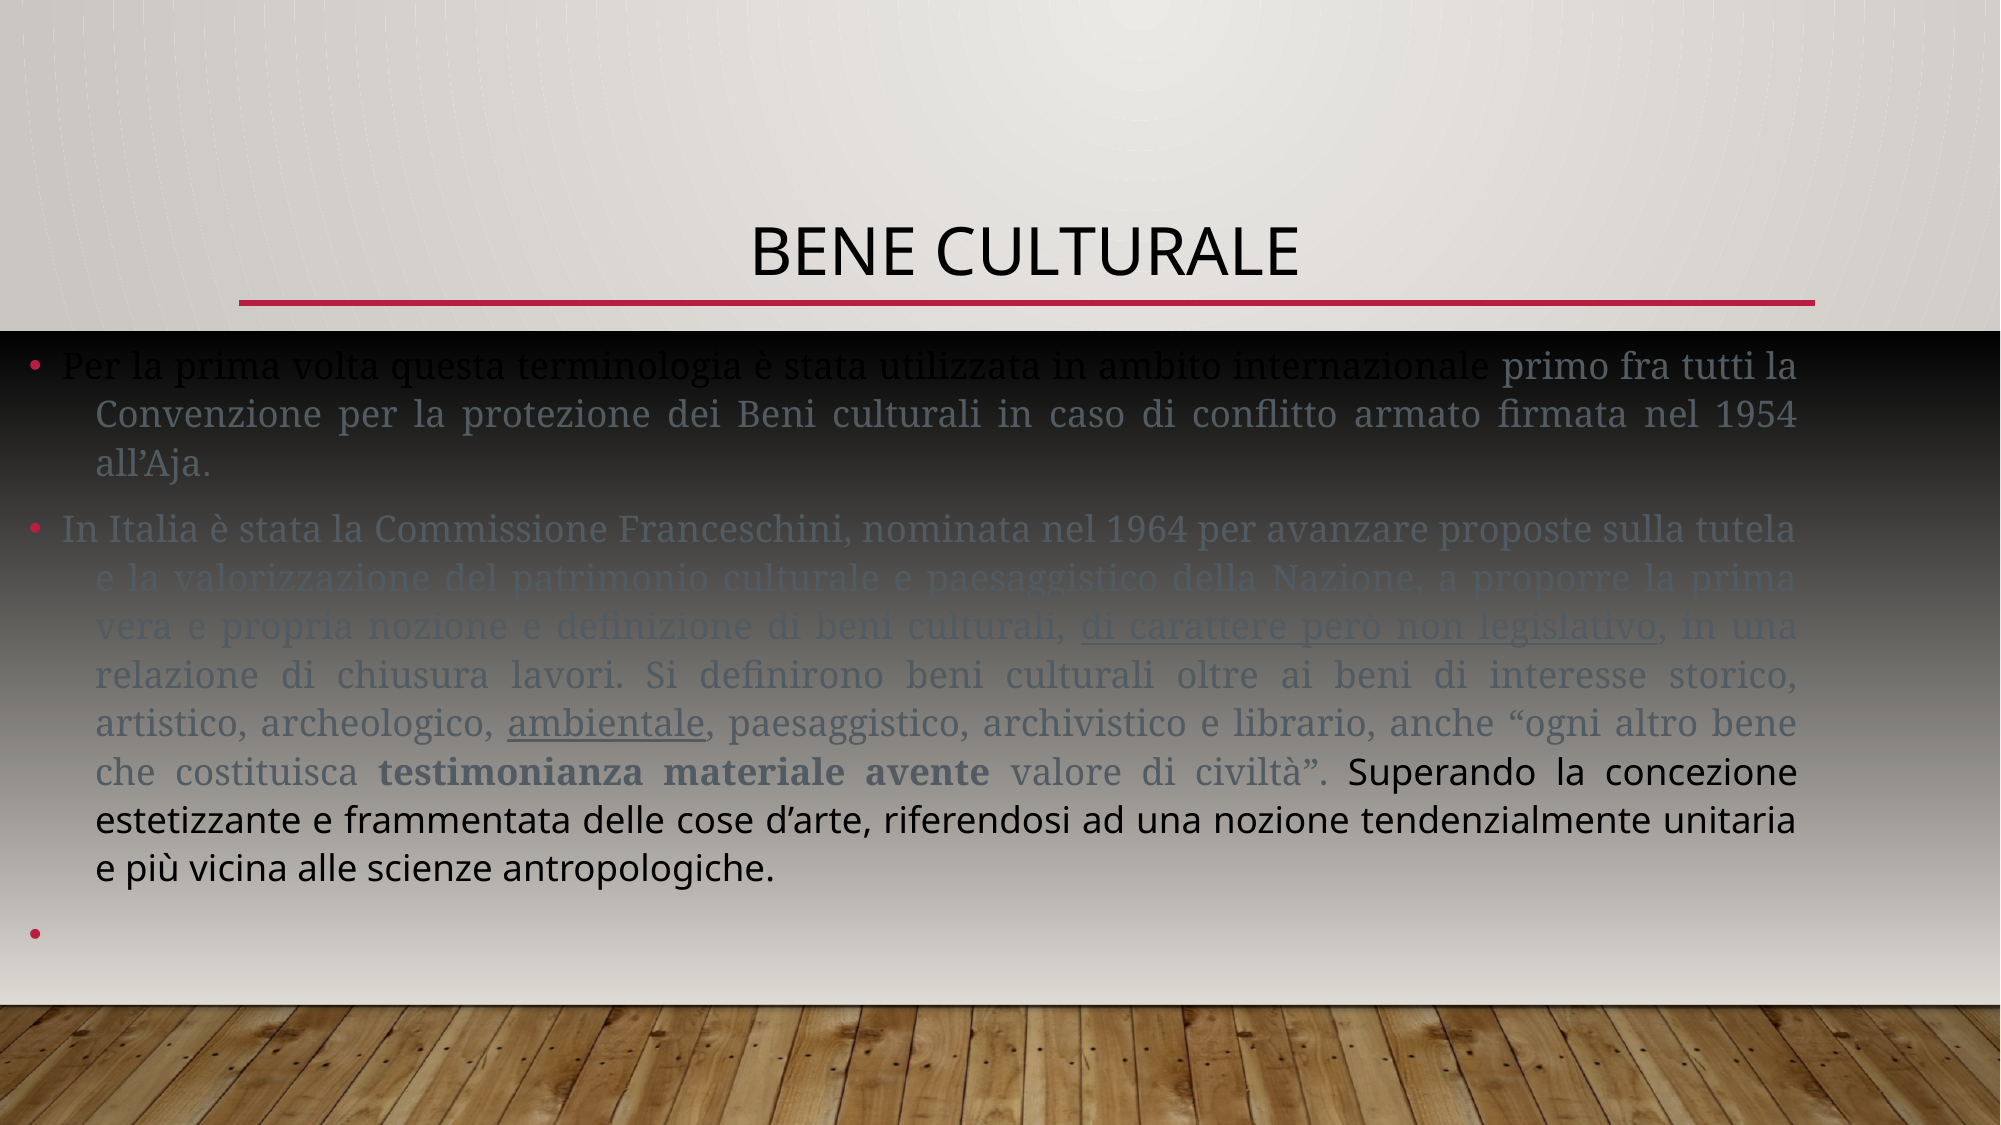

# Bene culturale
Per la prima volta questa terminologia è stata utilizzata in ambito internazionale primo fra tutti la Convenzione per la protezione dei Beni culturali in caso di conflitto armato firmata nel 1954 all’Aja.
In Italia è stata la Commissione Franceschini, nominata nel 1964 per avanzare proposte sulla tutela e la valorizzazione del patrimonio culturale e paesaggistico della Nazione, a proporre la prima vera e propria nozione e definizione di beni culturali, di carattere però non legislativo, in una relazione di chiusura lavori. Si definirono beni culturali oltre ai beni di interesse storico, artistico, archeologico, ambientale, paesaggistico, archivistico e librario, anche “ogni altro bene che costituisca testimonianza materiale avente valore di civiltà”. Superando la concezione estetizzante e frammentata delle cose d’arte, riferendosi ad una nozione tendenzialmente unitaria e più vicina alle scienze antropologiche.